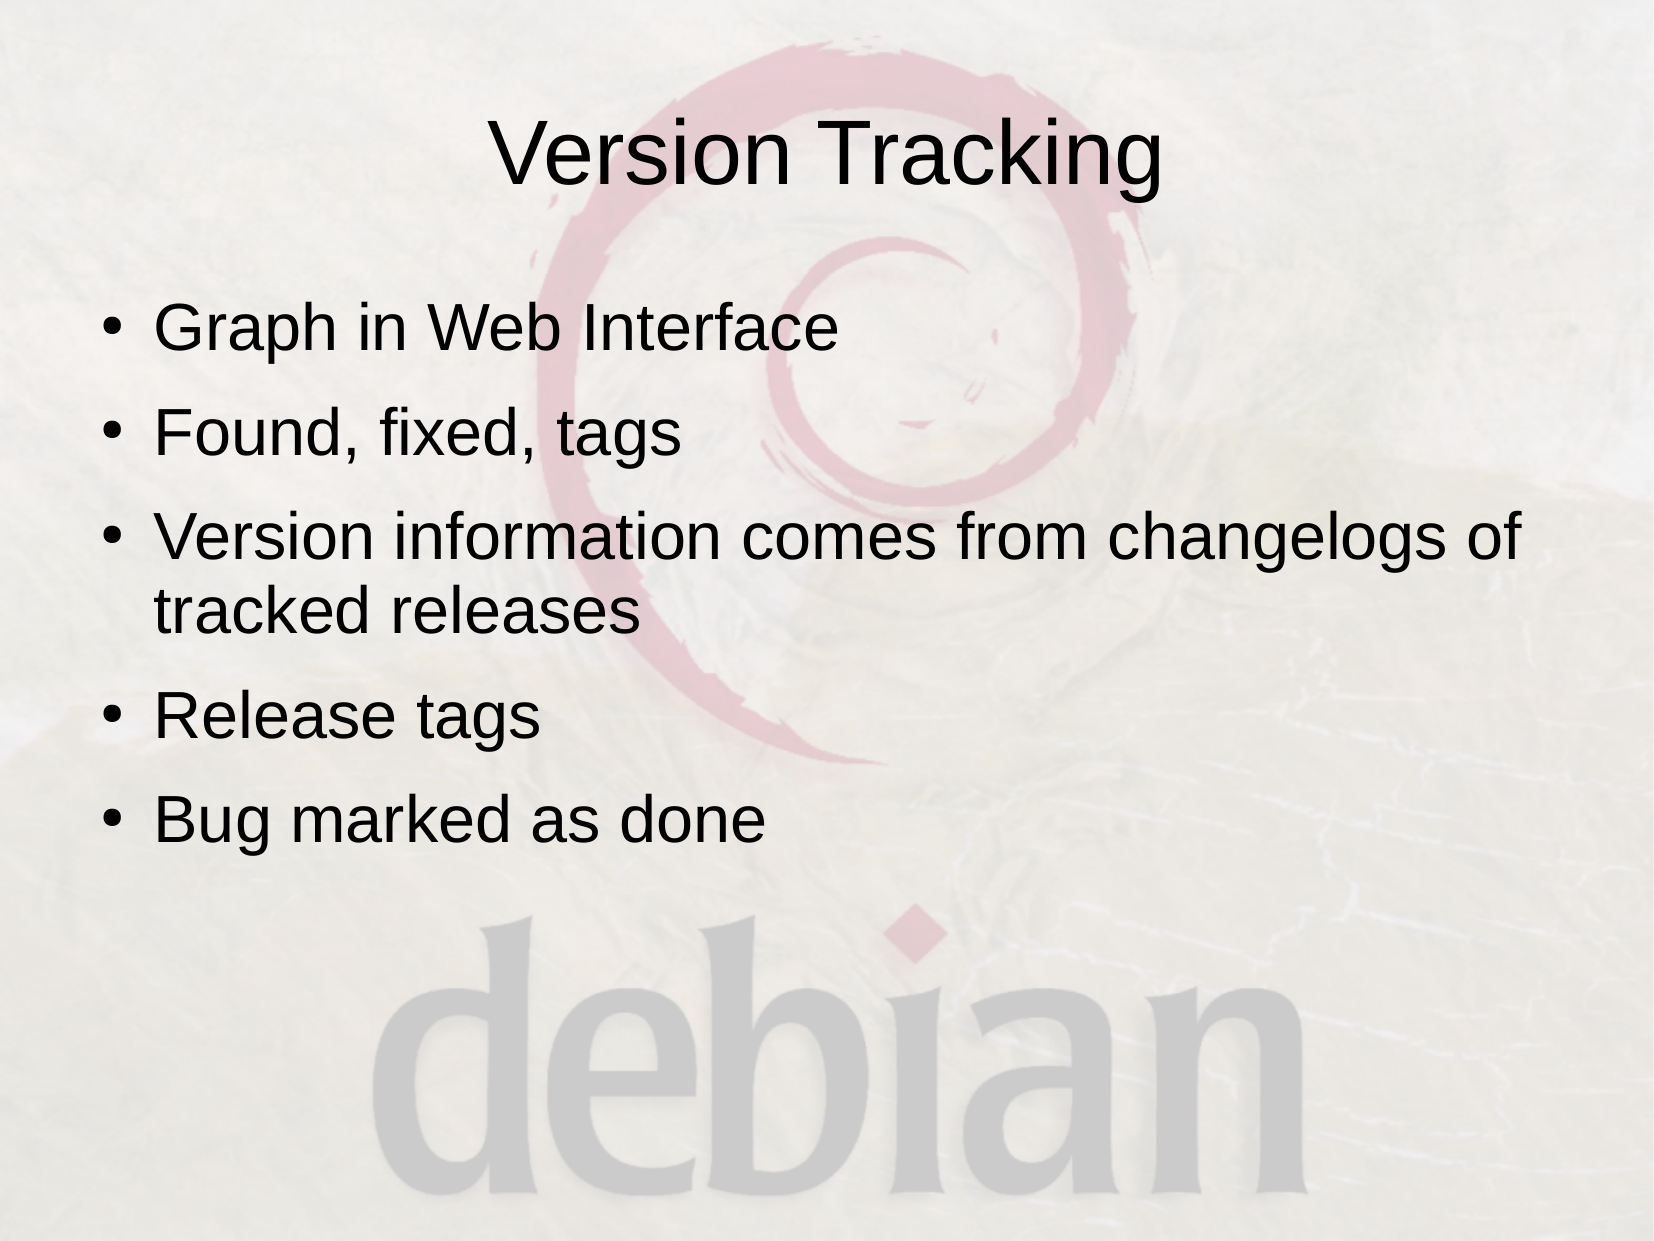

# Version Tracking
Graph in Web Interface
Found, fixed, tags
Version information comes from changelogs of tracked releases
Release tags
Bug marked as done